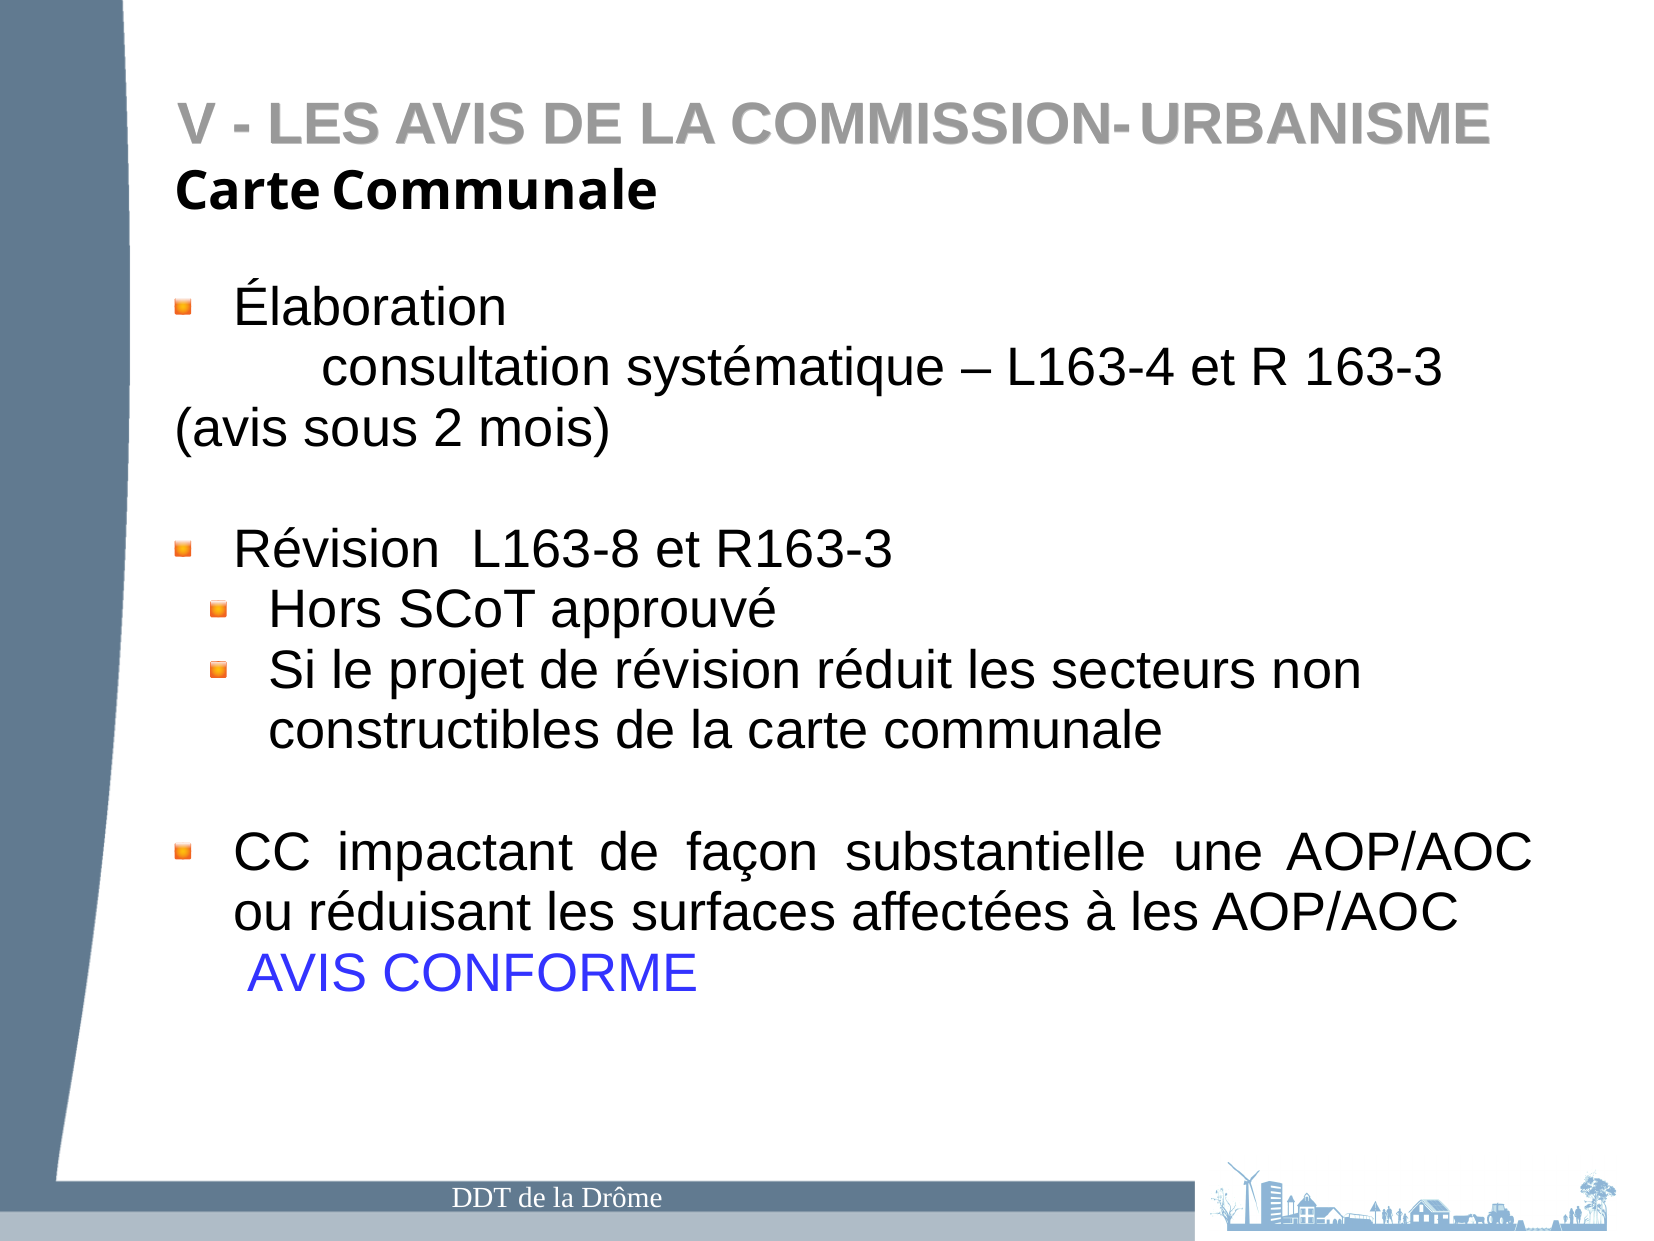

V - LES AVIS DE LA COMMISSION- URBANISME
Carte Communale
Élaboration
		consultation systématique – L163-4 et R 163-3
(avis sous 2 mois)
Révision L163-8 et R163-3
Hors SCoT approuvé
Si le projet de révision réduit les secteurs non constructibles de la carte communale
CC impactant de façon substantielle une AOP/AOC ou réduisant les surfaces affectées à les AOP/AOC
 	AVIS CONFORME
 DDT de la Drôme